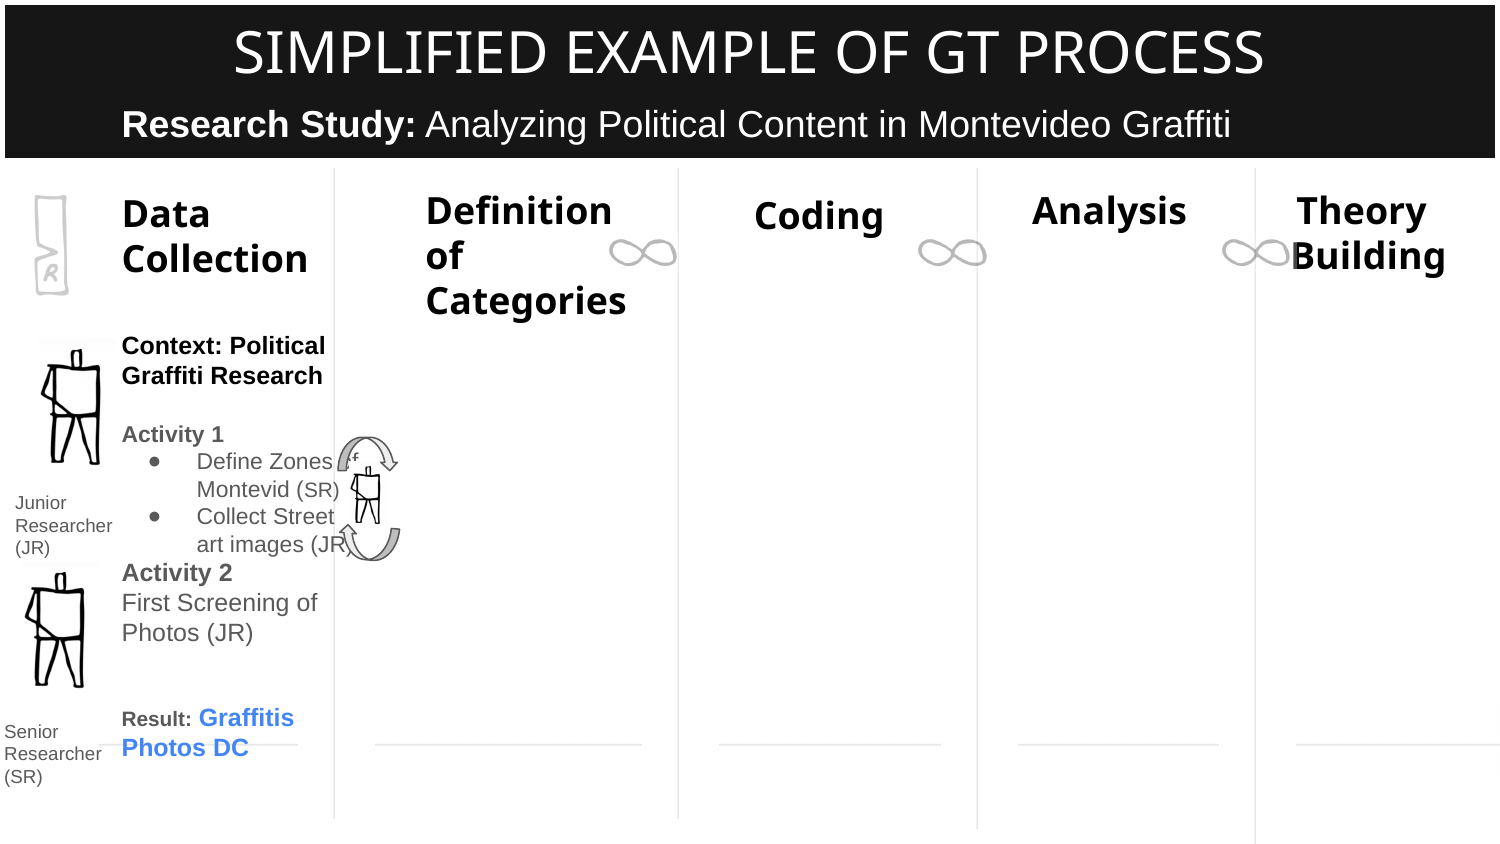

Simplified Example of GT Process
# Hybrid research workflow
Research Study: Analyzing Political Content in Montevideo Graffiti
Definition
of Categories
Analysis
 Theory Building
Data
Collection
Context: Political
Graffiti Research
Activity 1
Define Zones of Montevid (SR)
Collect Street art images (JR)
Activity 2
First Screening of Photos (JR)
Result: Graffitis Photos DC
Coding
Junior
Researcher
(JR)
Senior
Researcher
(SR)